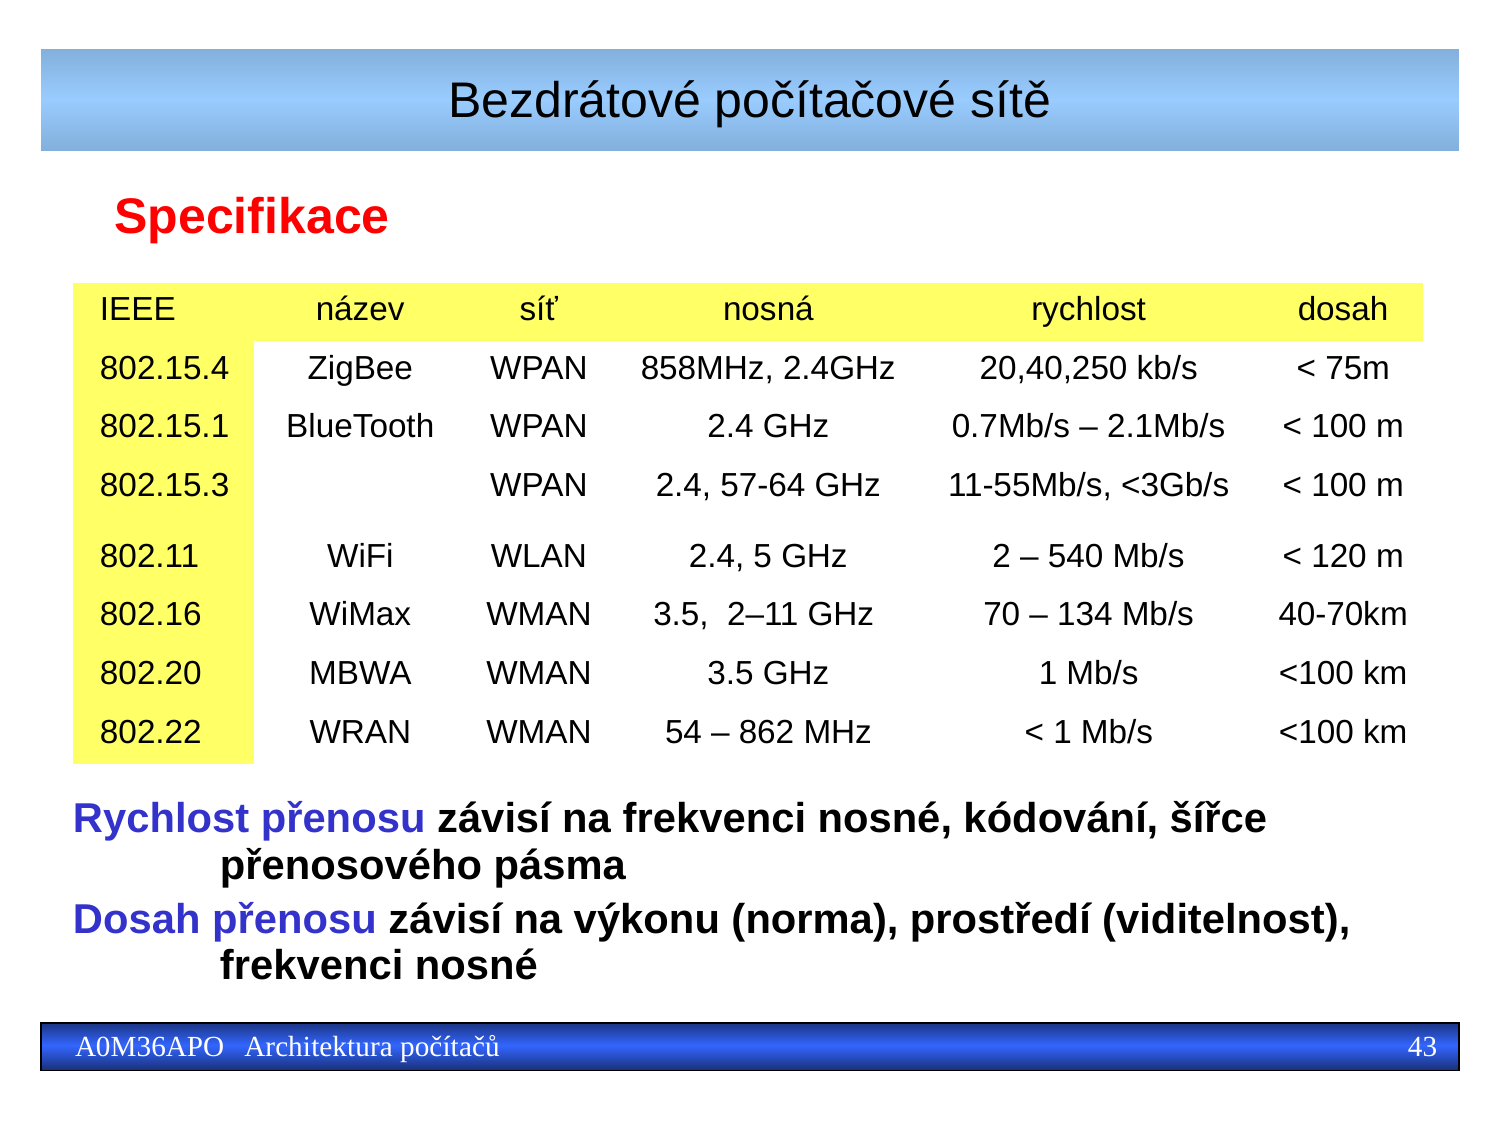

# Bezdrátové počítačové sítě
Specifikace
| IEEE | název | síť | nosná | rychlost | dosah |
| --- | --- | --- | --- | --- | --- |
| 802.15.4 | ZigBee | WPAN | 858MHz, 2.4GHz | 20,40,250 kb/s | < 75m |
| 802.15.1 | BlueTooth | WPAN | 2.4 GHz | 0.7Mb/s – 2.1Mb/s | < 100 m |
| 802.15.3 | | WPAN | 2.4, 57-64 GHz | 11-55Mb/s, <3Gb/s | < 100 m |
| 802.11 | WiFi | WLAN | 2.4, 5 GHz | 2 – 540 Mb/s | < 120 m |
| 802.16 | WiMax | WMAN | 3.5, 2–11 GHz | 70 – 134 Mb/s | 40-70km |
| 802.20 | MBWA | WMAN | 3.5 GHz | 1 Mb/s | <100 km |
| 802.22 | WRAN | WMAN | 54 – 862 MHz | < 1 Mb/s | <100 km |
Rychlost přenosu závisí na frekvenci nosné, kódování, šířce přenosového pásma
Dosah přenosu závisí na výkonu (norma), prostředí (viditelnost), frekvenci nosné
A0M36APO Architektura počítačů
43